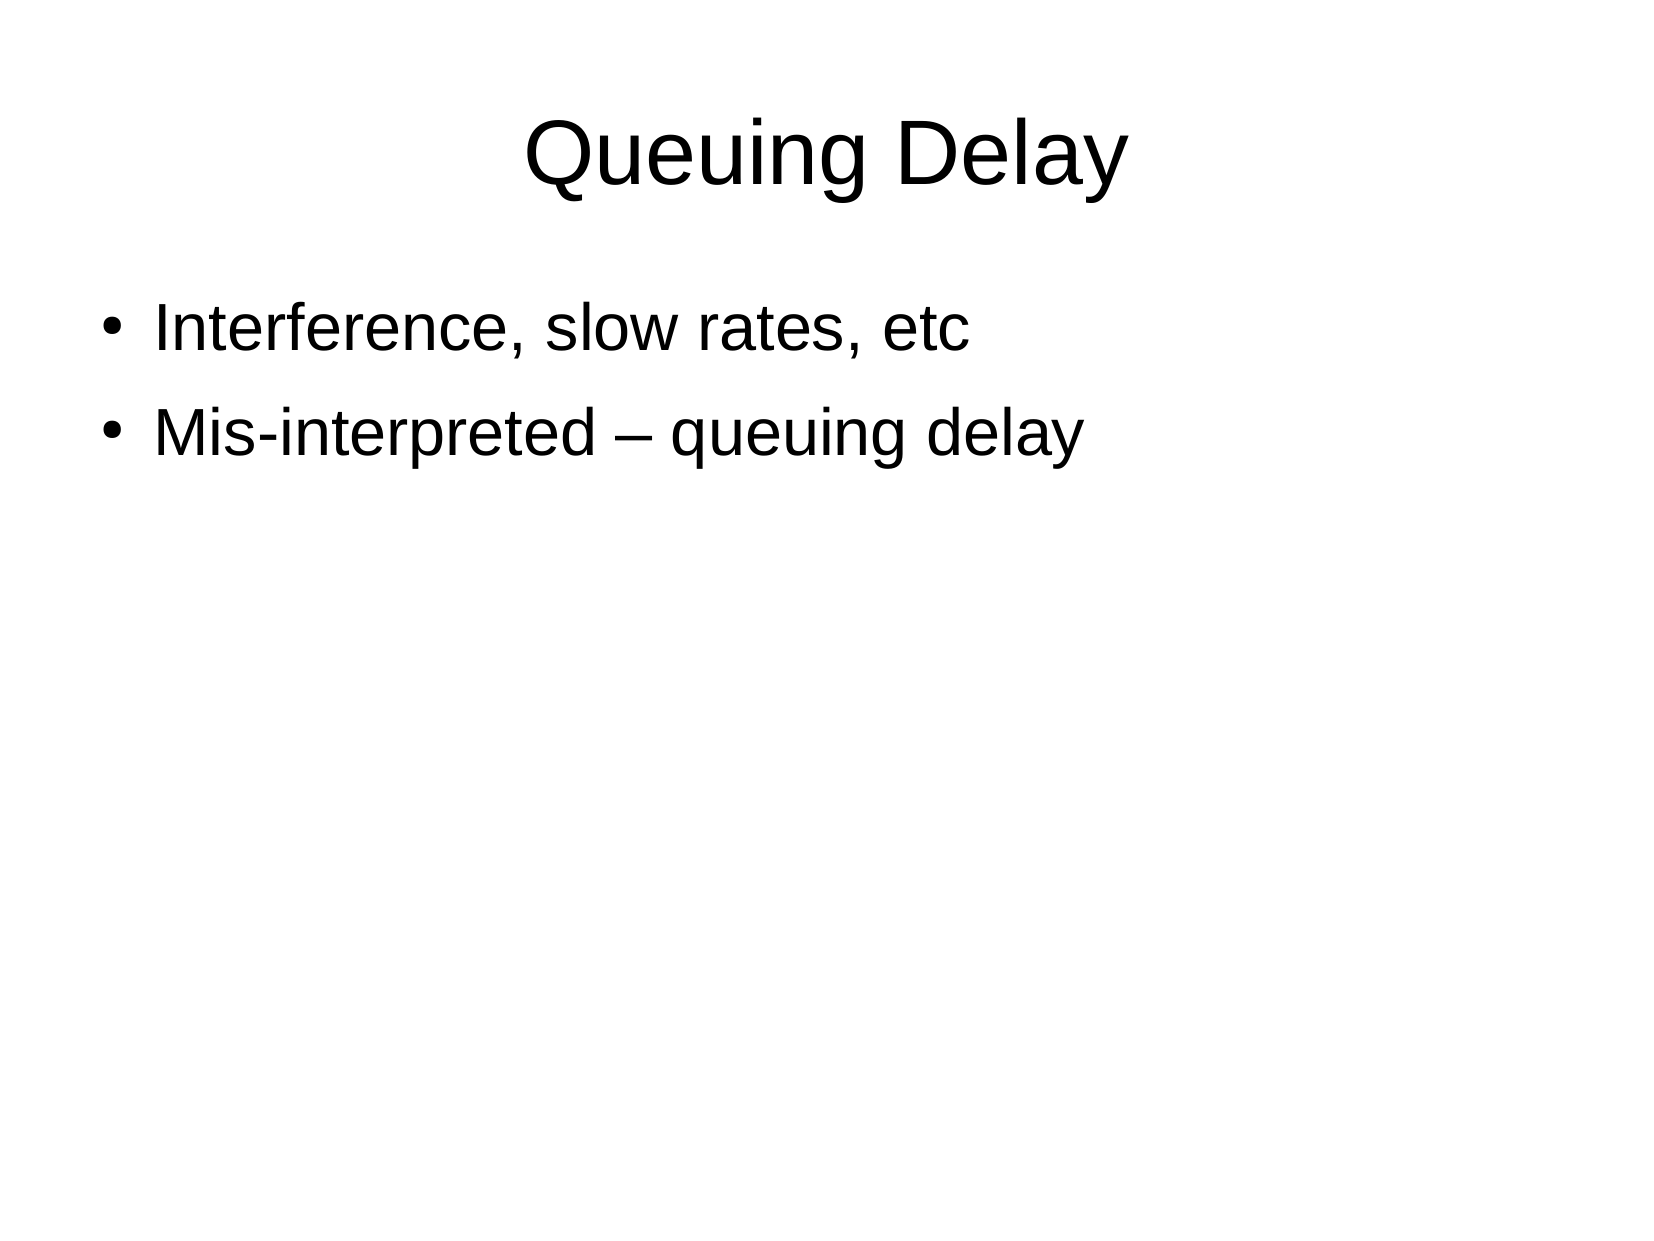

# Queuing Delay
Interference, slow rates, etc
Mis-interpreted – queuing delay